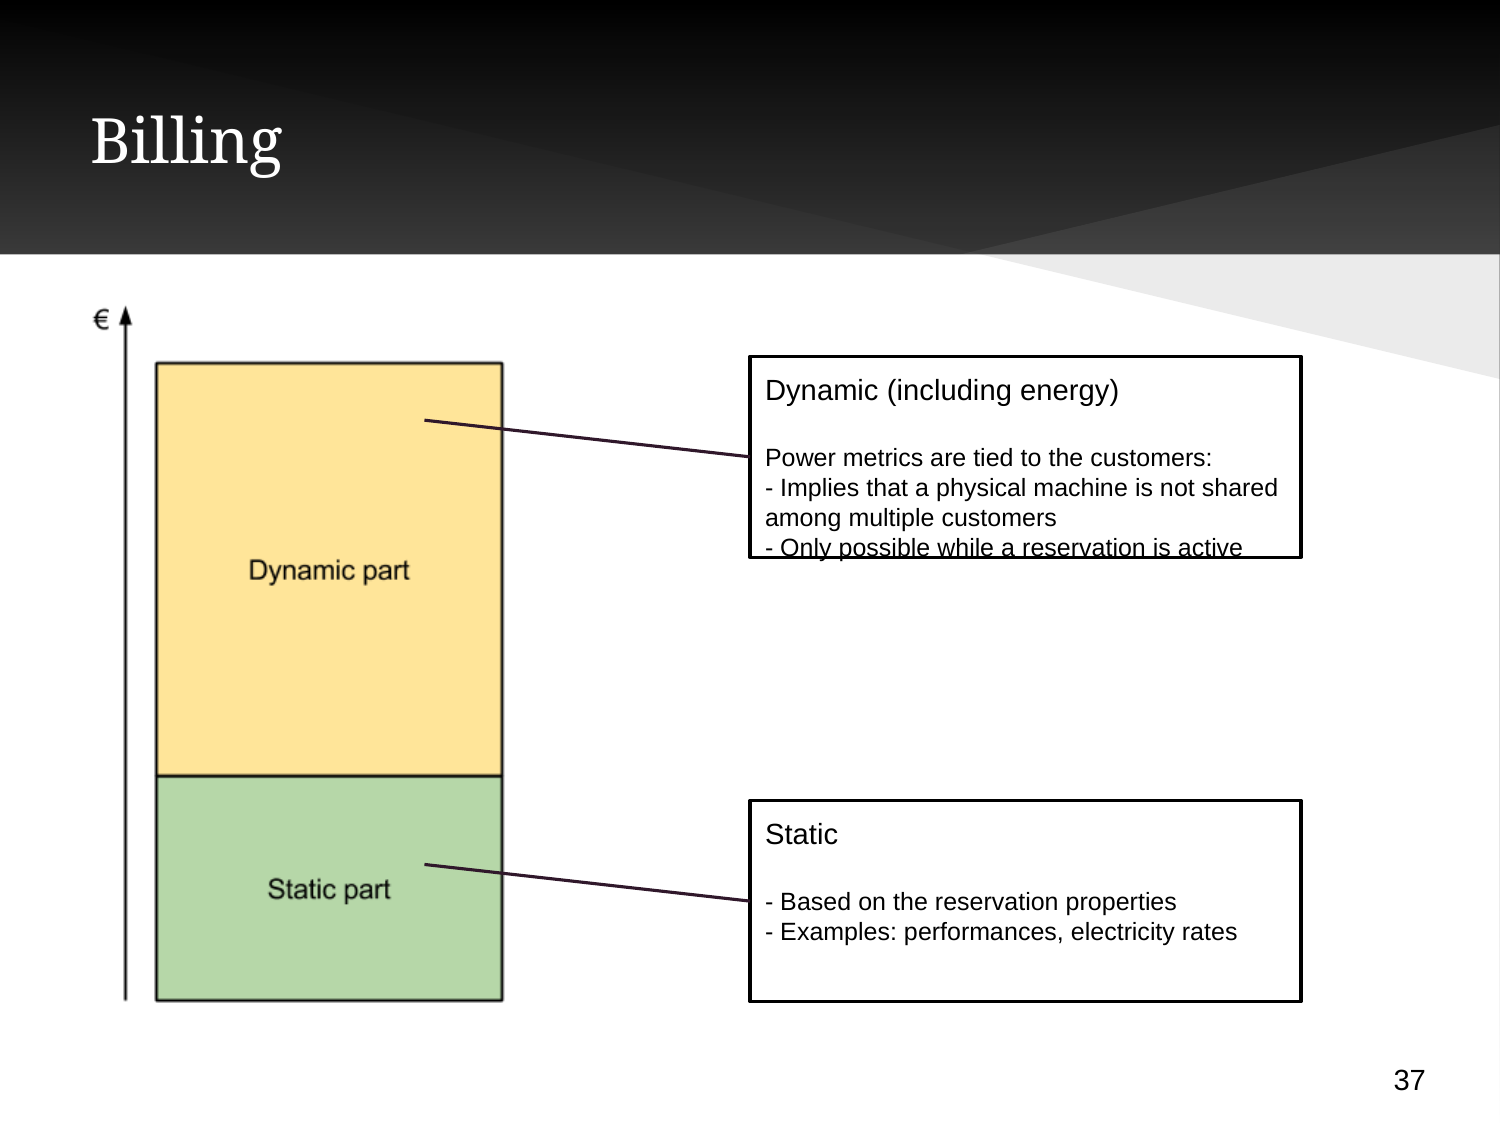

# Billing
Dynamic (including energy)
Power metrics are tied to the customers:
- Implies that a physical machine is not shared
among multiple customers
- Only possible while a reservation is active
Static
- Based on the reservation properties
- Examples: performances, electricity rates
37